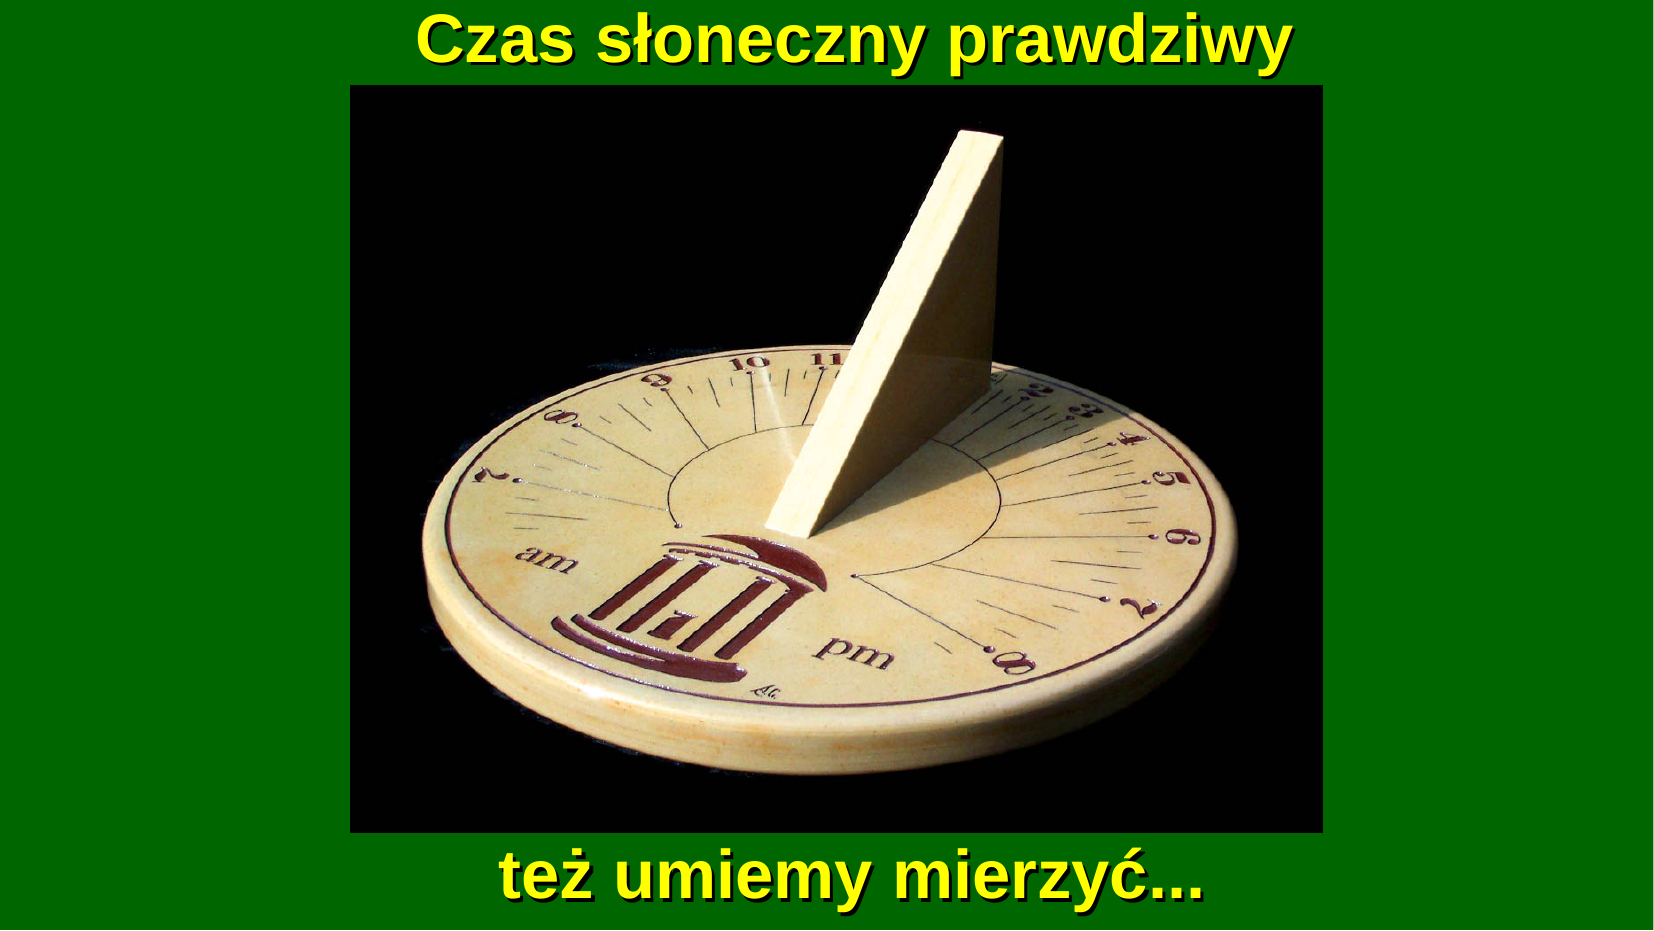

# Czas słoneczny prawdziwy
też umiemy mierzyć...